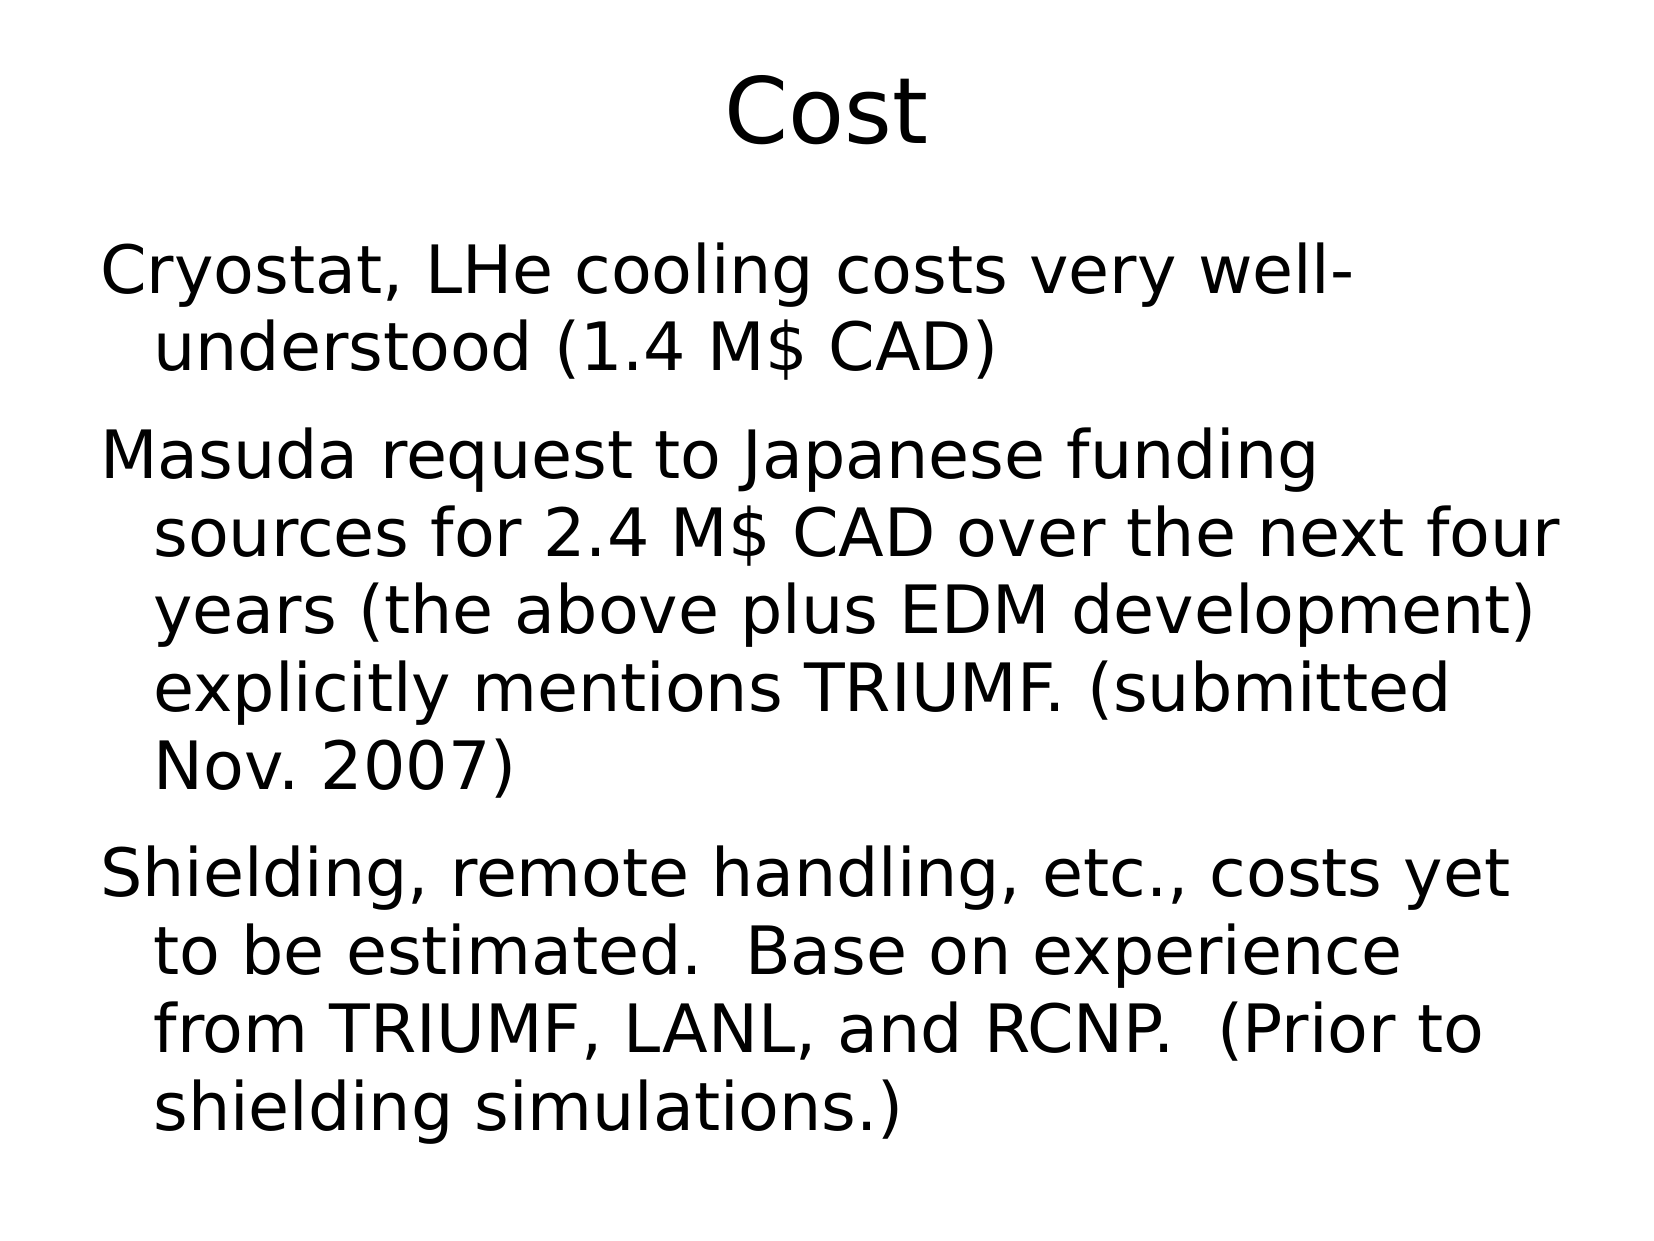

# Cost
Cryostat, LHe cooling costs very well-understood (1.4 M$ CAD)
Masuda request to Japanese funding sources for 2.4 M$ CAD over the next four years (the above plus EDM development) explicitly mentions TRIUMF. (submitted Nov. 2007)
Shielding, remote handling, etc., costs yet to be estimated. Base on experience from TRIUMF, LANL, and RCNP. (Prior to shielding simulations.)